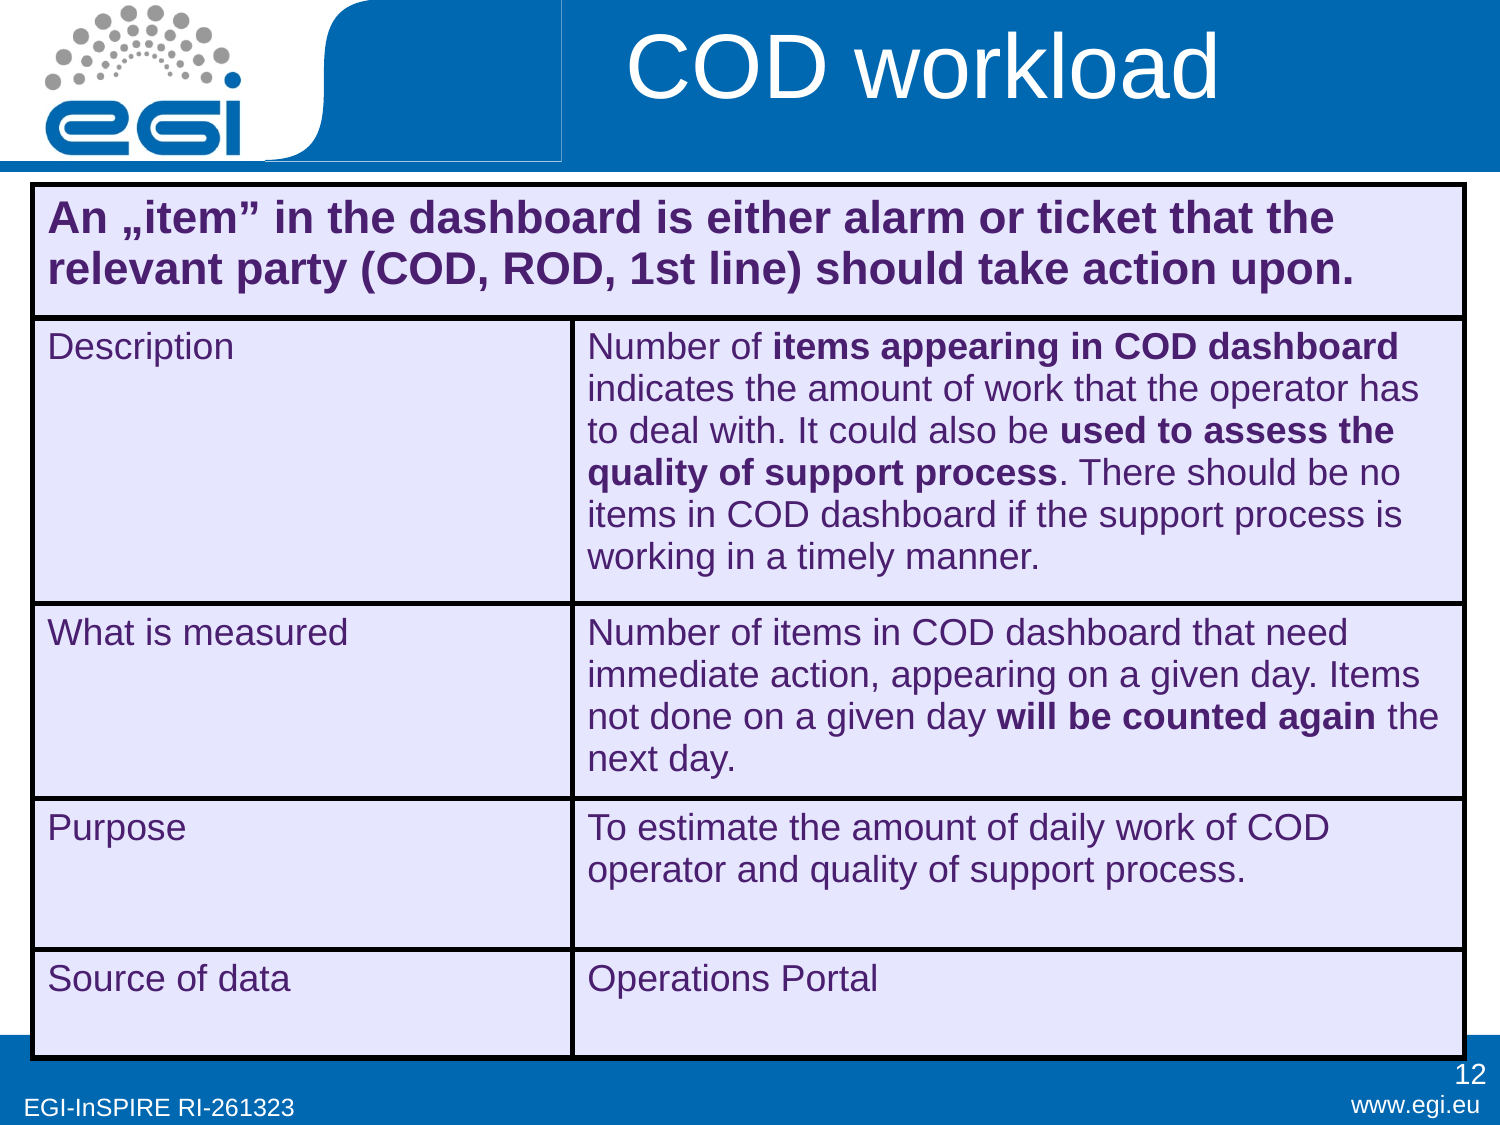

# COD workload
| An „item” in the dashboard is either alarm or ticket that the relevant party (COD, ROD, 1st line) should take action upon. | |
| --- | --- |
| Description | Number of items appearing in COD dashboard indicates the amount of work that the operator has to deal with. It could also be used to assess the quality of support process. There should be no items in COD dashboard if the support process is working in a timely manner. |
| What is measured | Number of items in COD dashboard that need immediate action, appearing on a given day. Items not done on a given day will be counted again the next day. |
| Purpose | To estimate the amount of daily work of COD operator and quality of support process. |
| Source of data | Operations Portal |
12